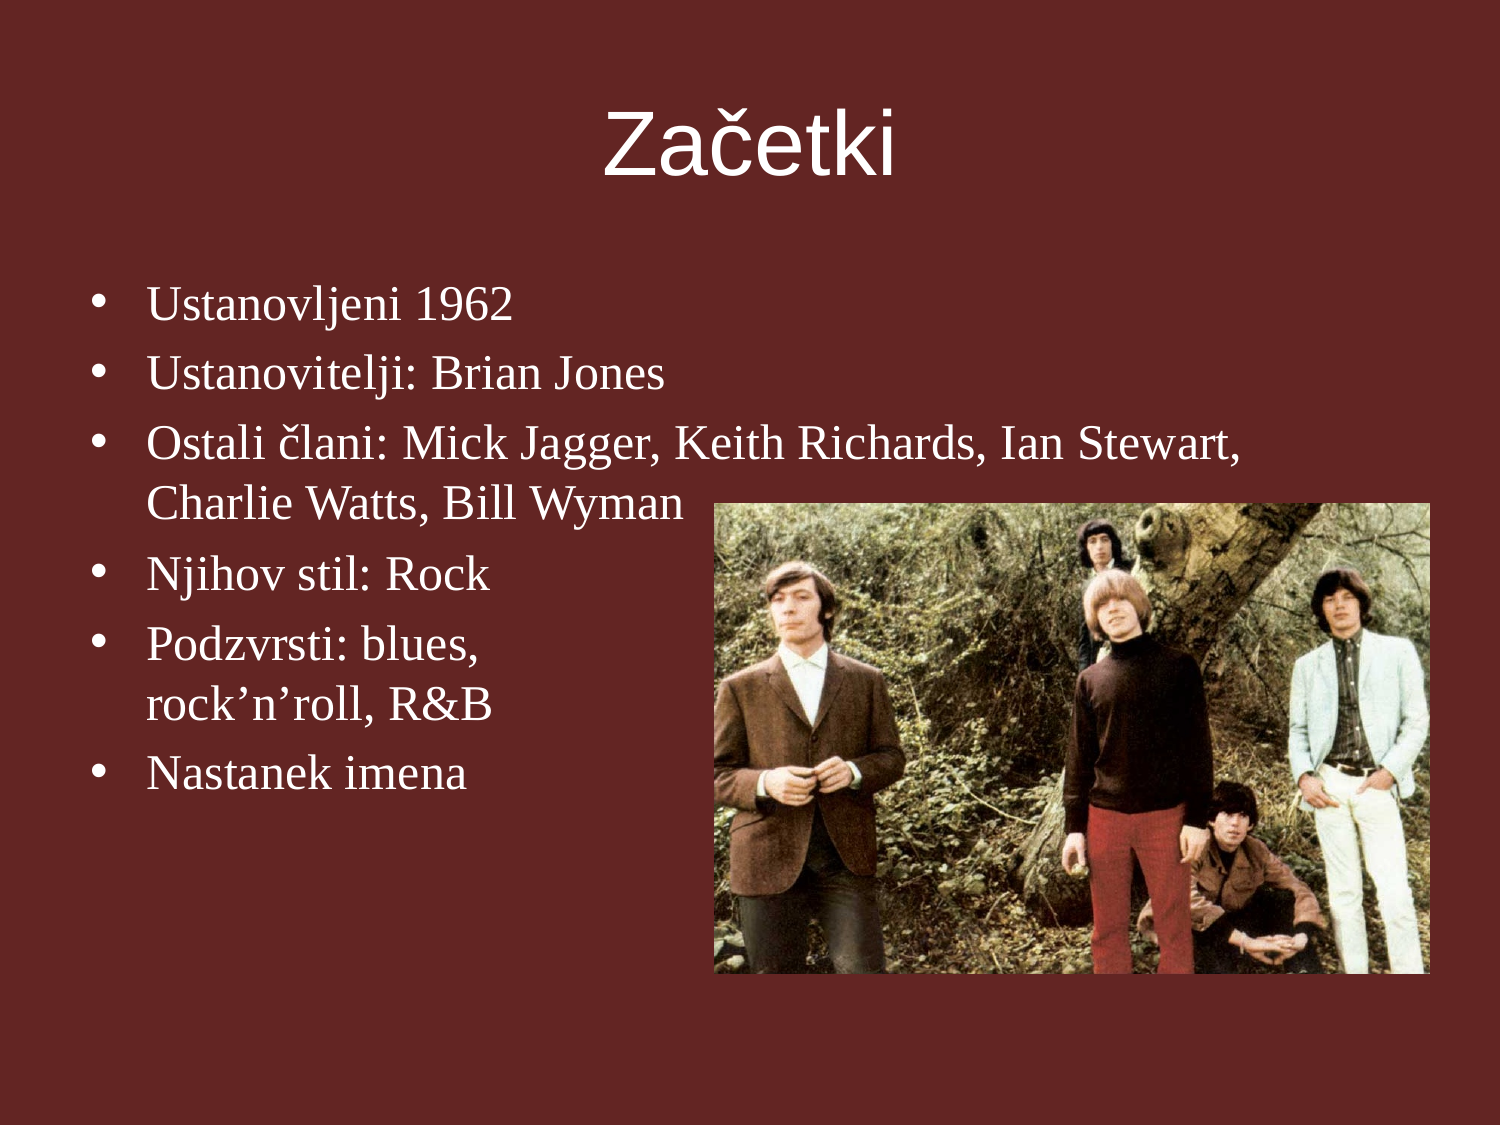

# Začetki
Ustanovljeni 1962
Ustanovitelji: Brian Jones
Ostali člani: Mick Jagger, Keith Richards, Ian Stewart, Charlie Watts, Bill Wyman
Njihov stil: Rock
Podzvrsti: blues, rock’n’roll, R&B
Nastanek imena